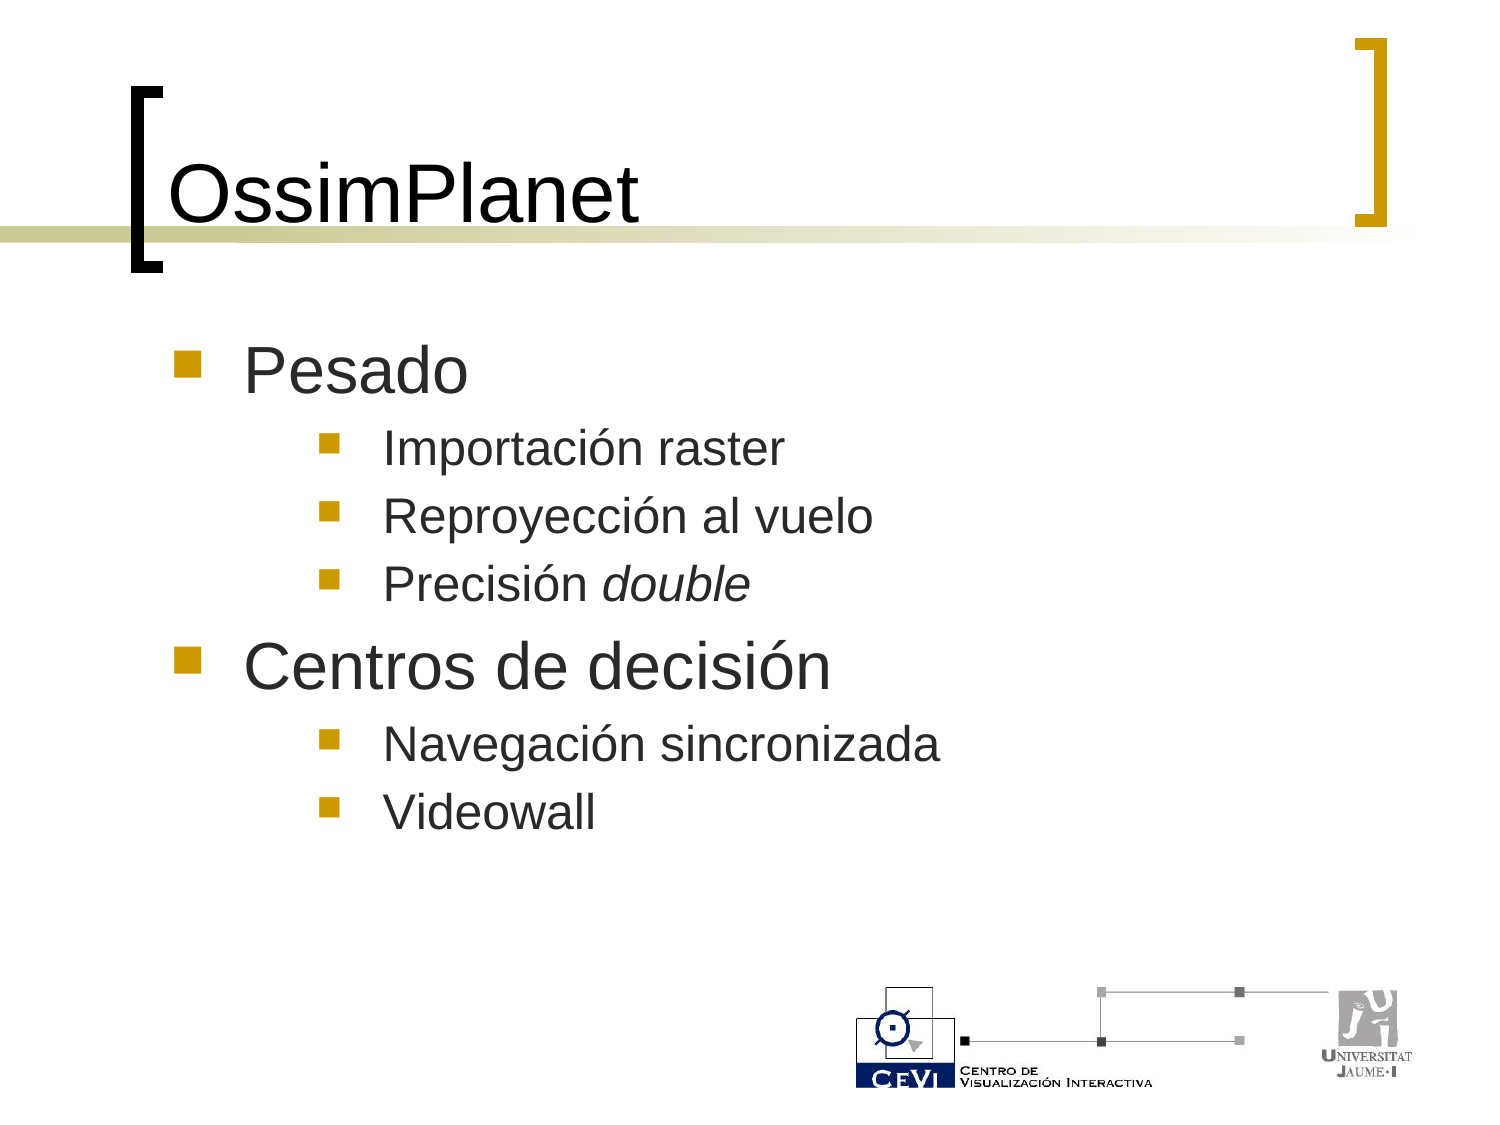

# OssimPlanet
Pesado
Importación raster
Reproyección al vuelo
Precisión double
Centros de decisión
Navegación sincronizada
Videowall
12